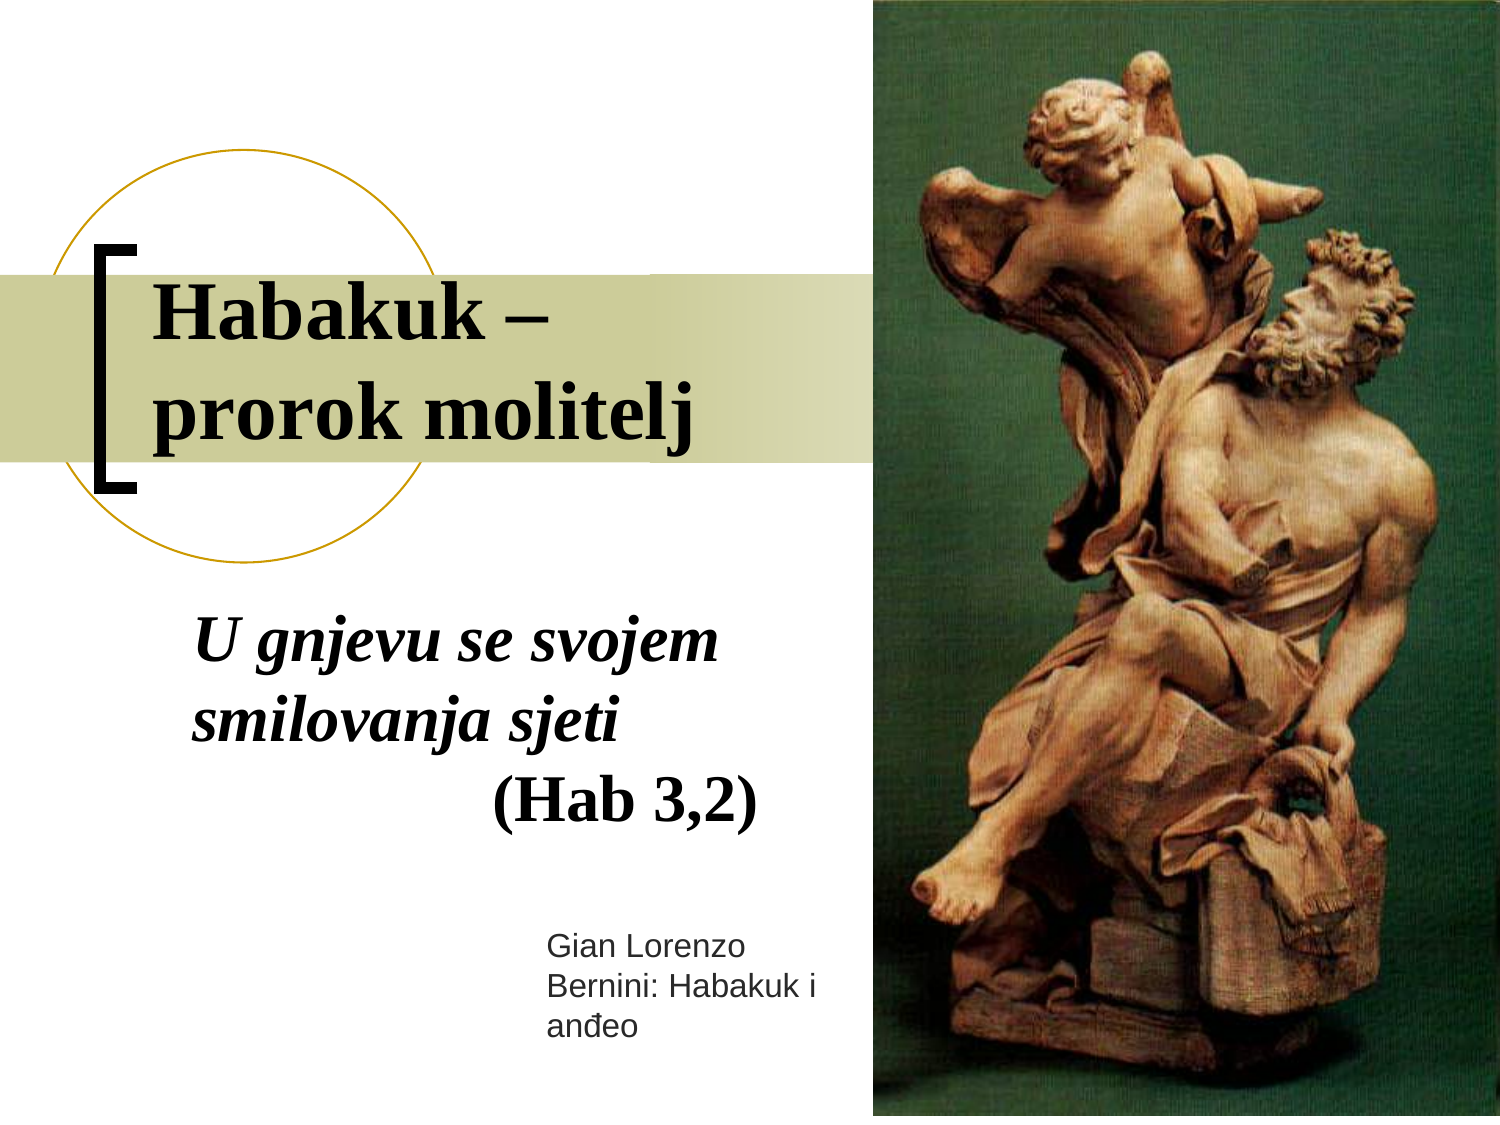

# Habakuk – prorok molitelj
U gnjevu se svojem
smilovanja sjeti
		(Hab 3,2)
Gian Lorenzo Bernini: Habakuk i anđeo